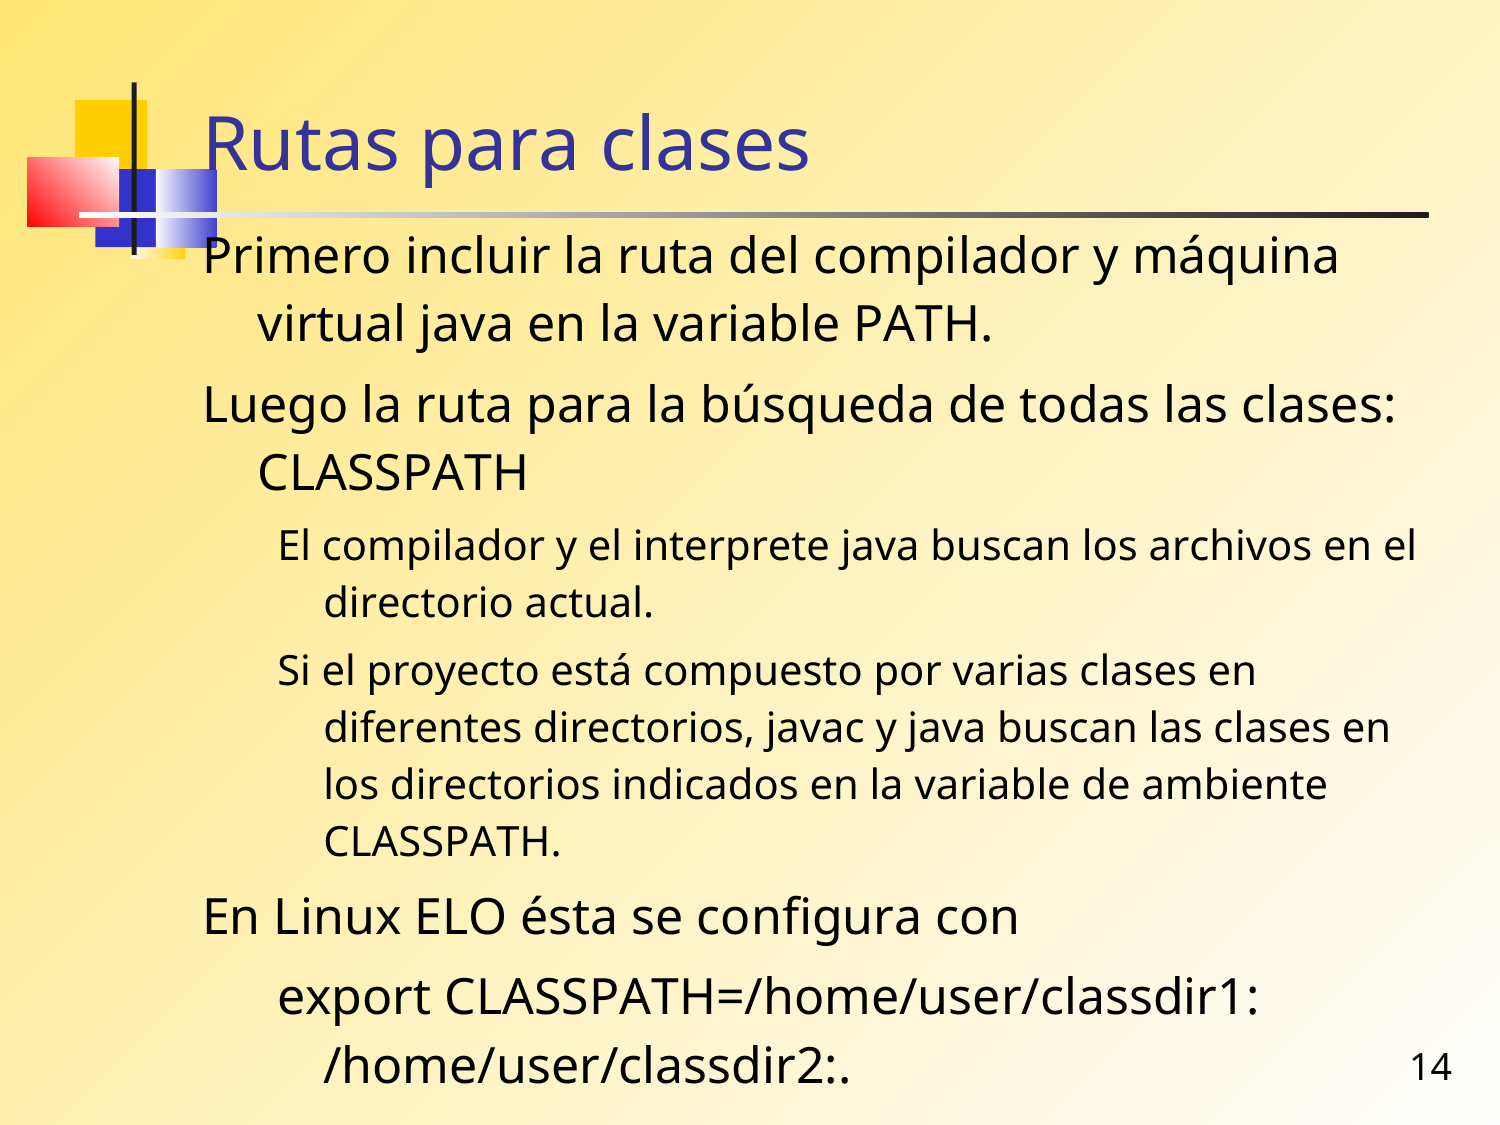

# Rutas para clases
Primero incluir la ruta del compilador y máquina virtual java en la variable PATH.
Luego la ruta para la búsqueda de todas las clases: CLASSPATH
El compilador y el interprete java buscan los archivos en el directorio actual.
Si el proyecto está compuesto por varias clases en diferentes directorios, javac y java buscan las clases en los directorios indicados en la variable de ambiente CLASSPATH.
En Linux ELO ésta se configura con
export CLASSPATH=/home/user/classdir1: /home/user/classdir2:.
El Windows también se debe fijar la variable de ambiente.
14